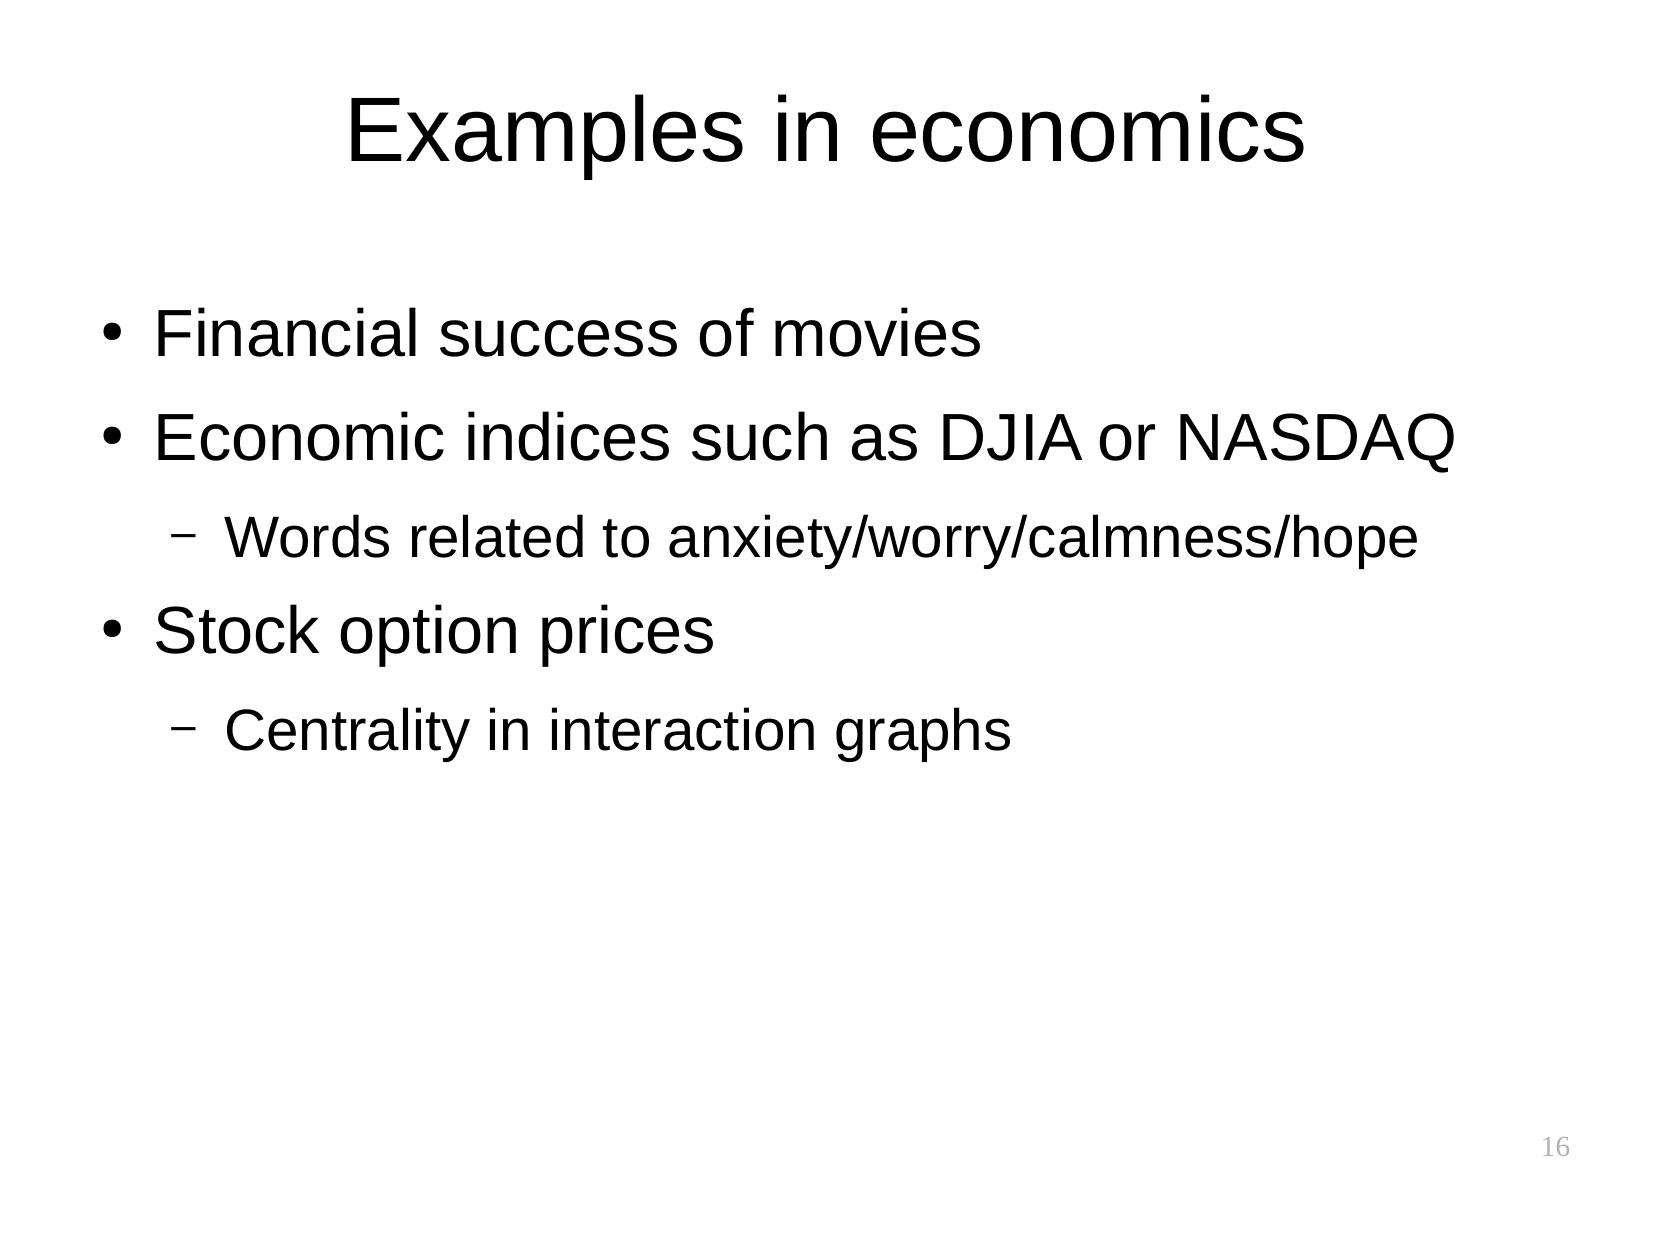

# Examples in economics
Financial success of movies
Economic indices such as DJIA or NASDAQ
Words related to anxiety/worry/calmness/hope
Stock option prices
Centrality in interaction graphs
16